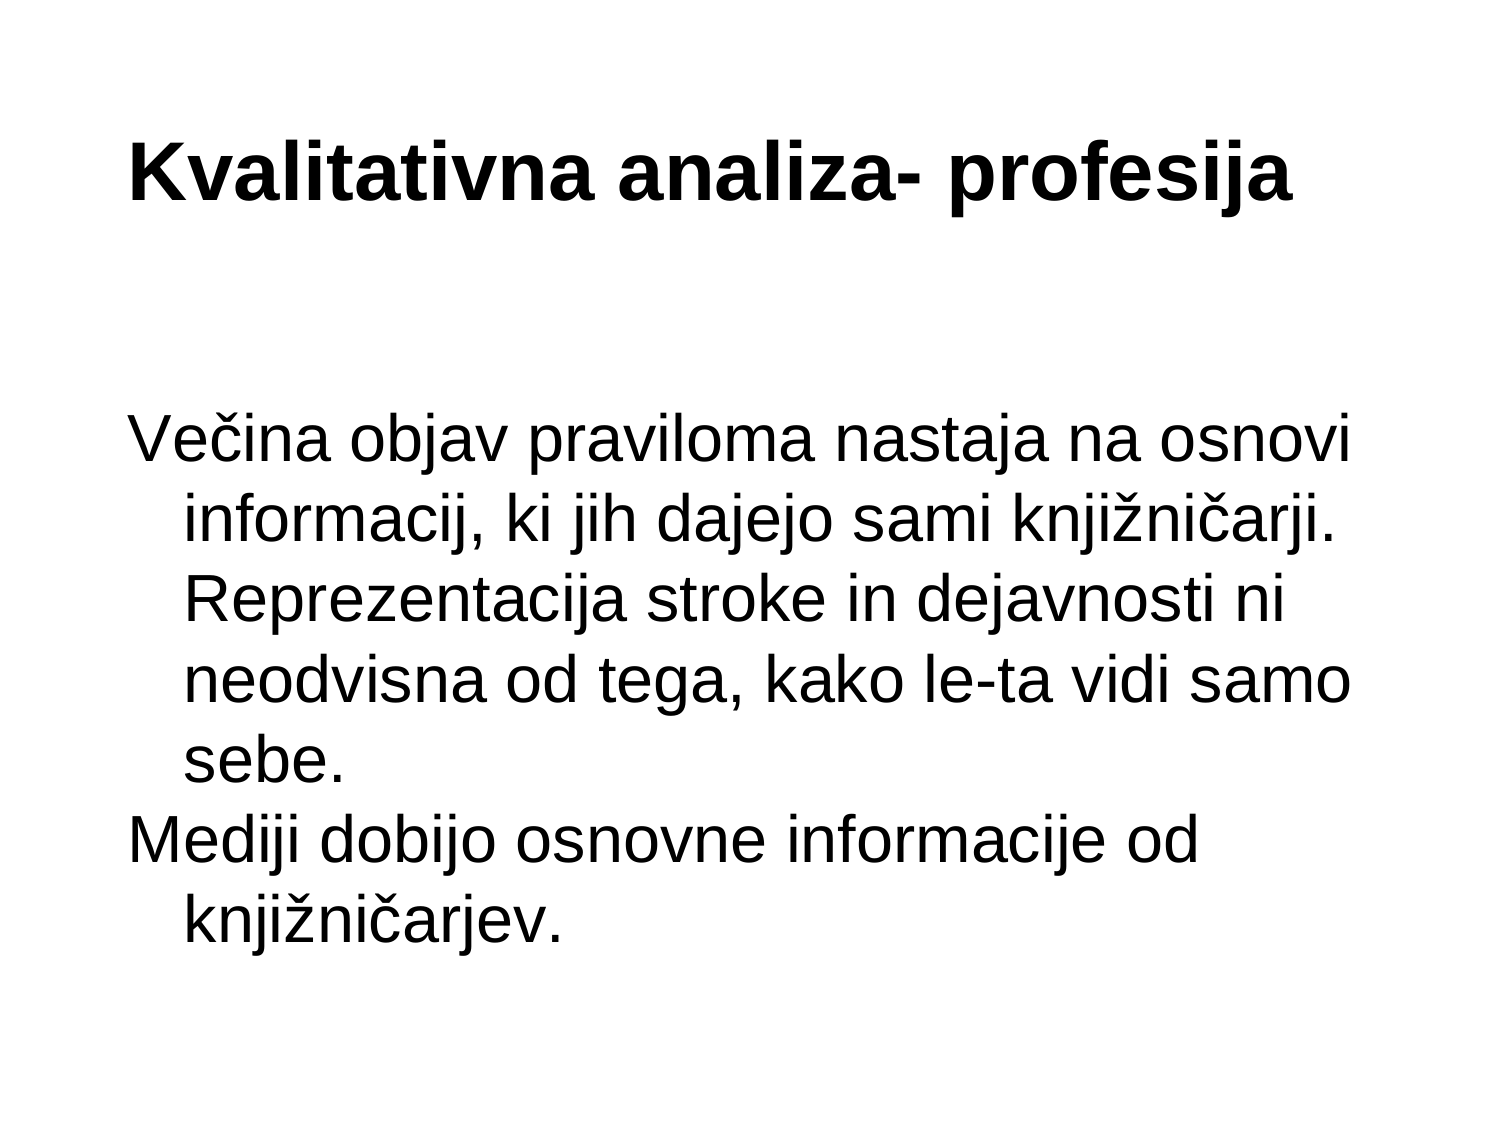

# Kvalitativna analiza- profesija
Večina objav praviloma nastaja na osnovi informacij, ki jih dajejo sami knjižničarji. Reprezentacija stroke in dejavnosti ni neodvisna od tega, kako le-ta vidi samo sebe.
Mediji dobijo osnovne informacije od knjižničarjev.
Primoz Juznic, BINK, FF, Univerza v Ljubljani